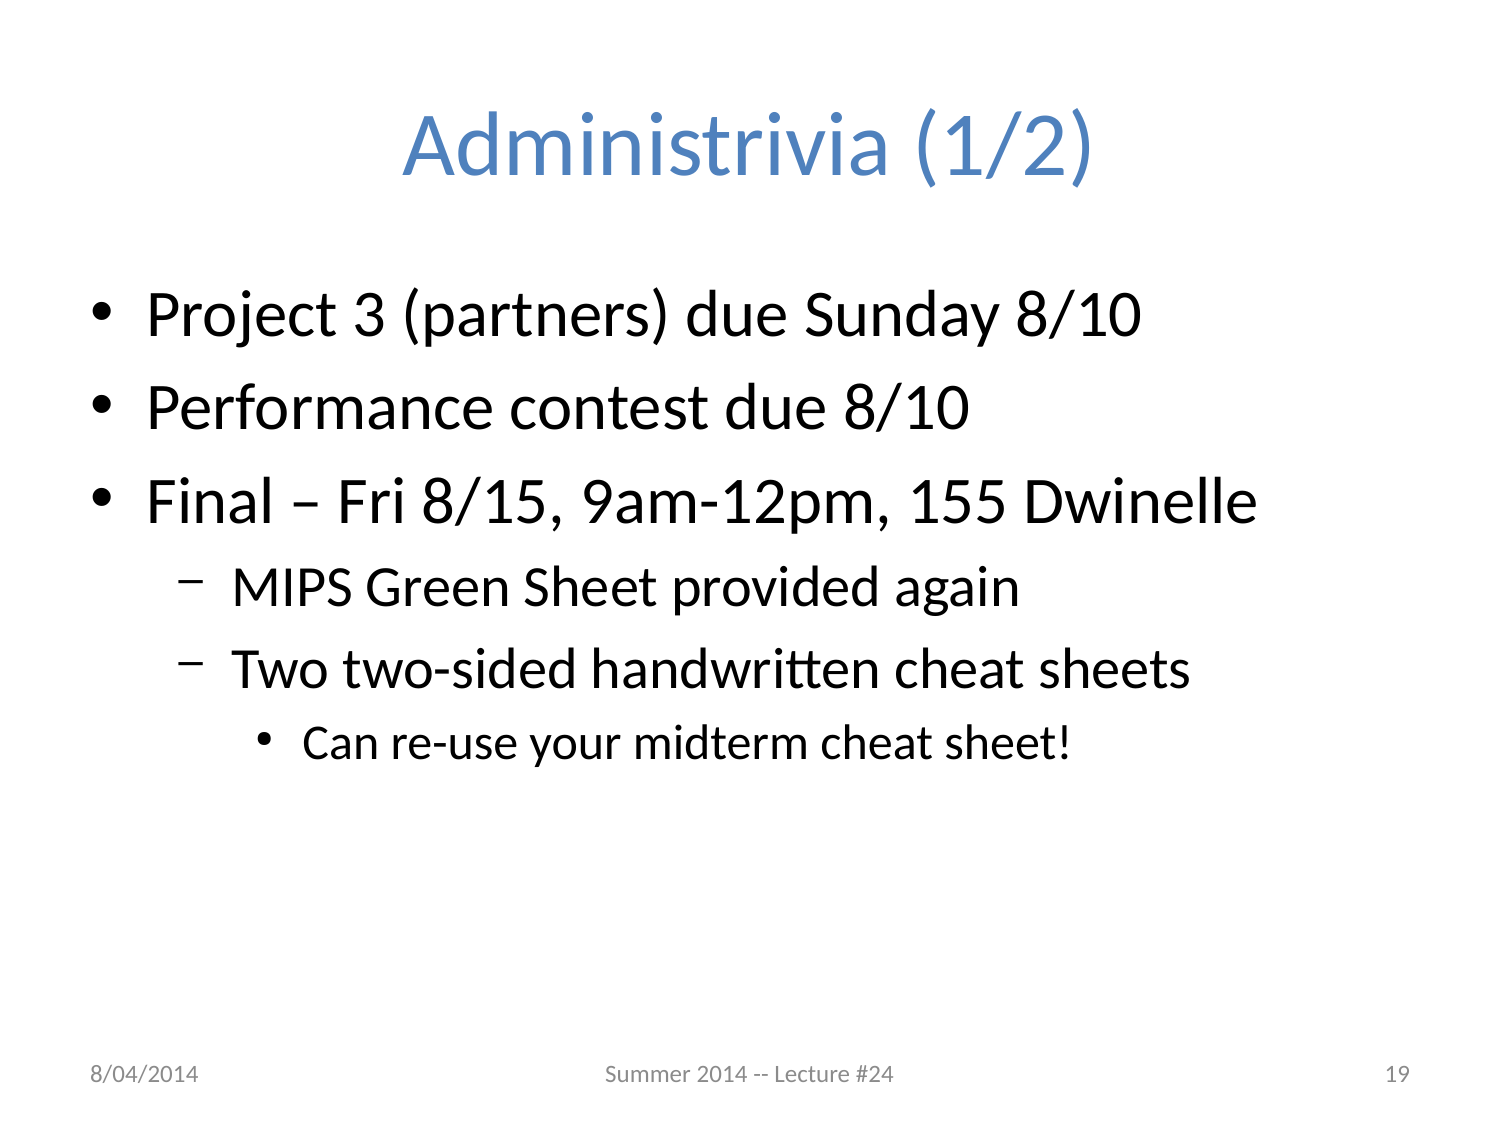

# Administrivia (1/2)
Project 3 (partners) due Sunday 8/10
Performance contest due 8/10
Final – Fri 8/15, 9am-12pm, 155 Dwinelle
MIPS Green Sheet provided again
Two two-sided handwritten cheat sheets
Can re-use your midterm cheat sheet!
8/04/2014
Summer 2014 -- Lecture #24